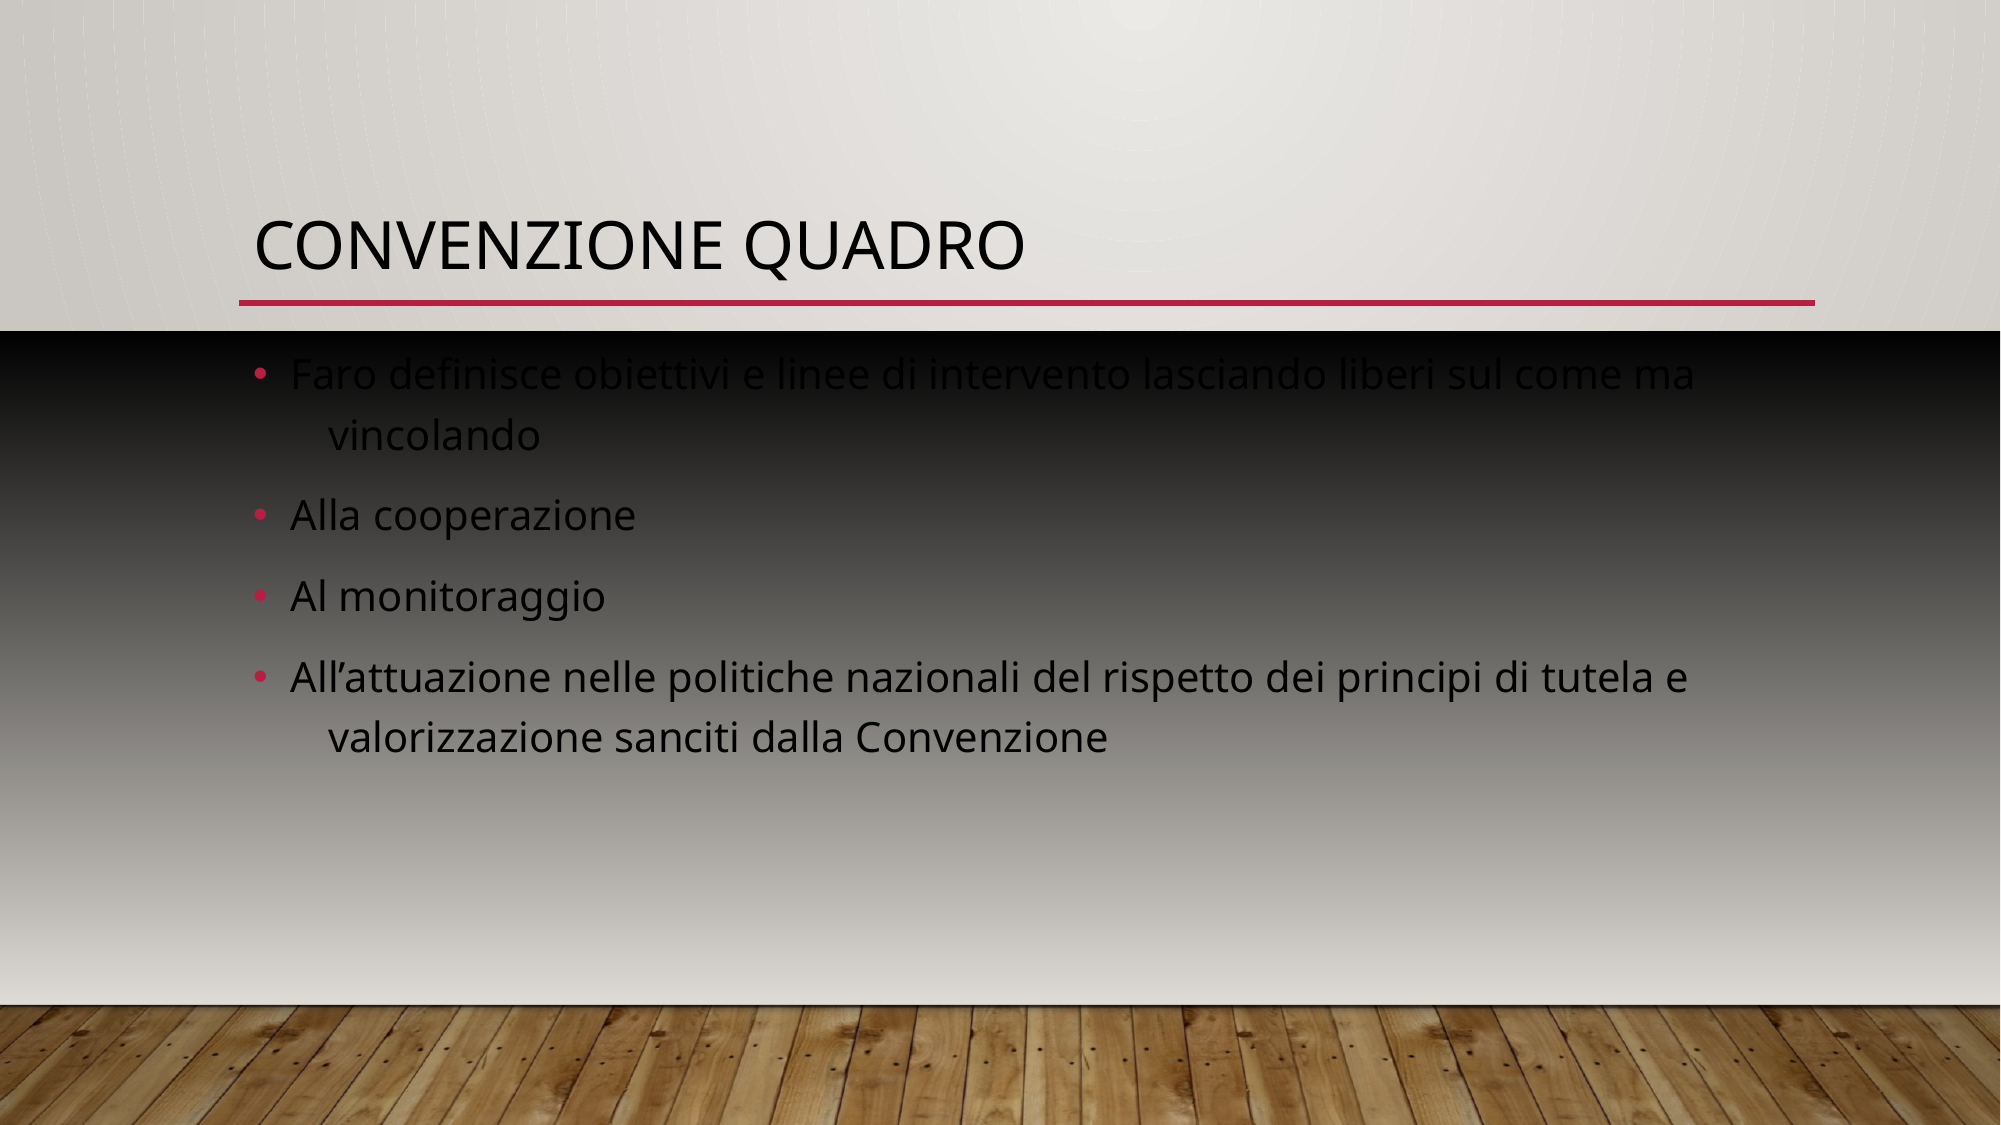

# Convenzione Quadro
Faro definisce obiettivi e linee di intervento lasciando liberi sul come ma vincolando
Alla cooperazione
Al monitoraggio
All’attuazione nelle politiche nazionali del rispetto dei principi di tutela e valorizzazione sanciti dalla Convenzione